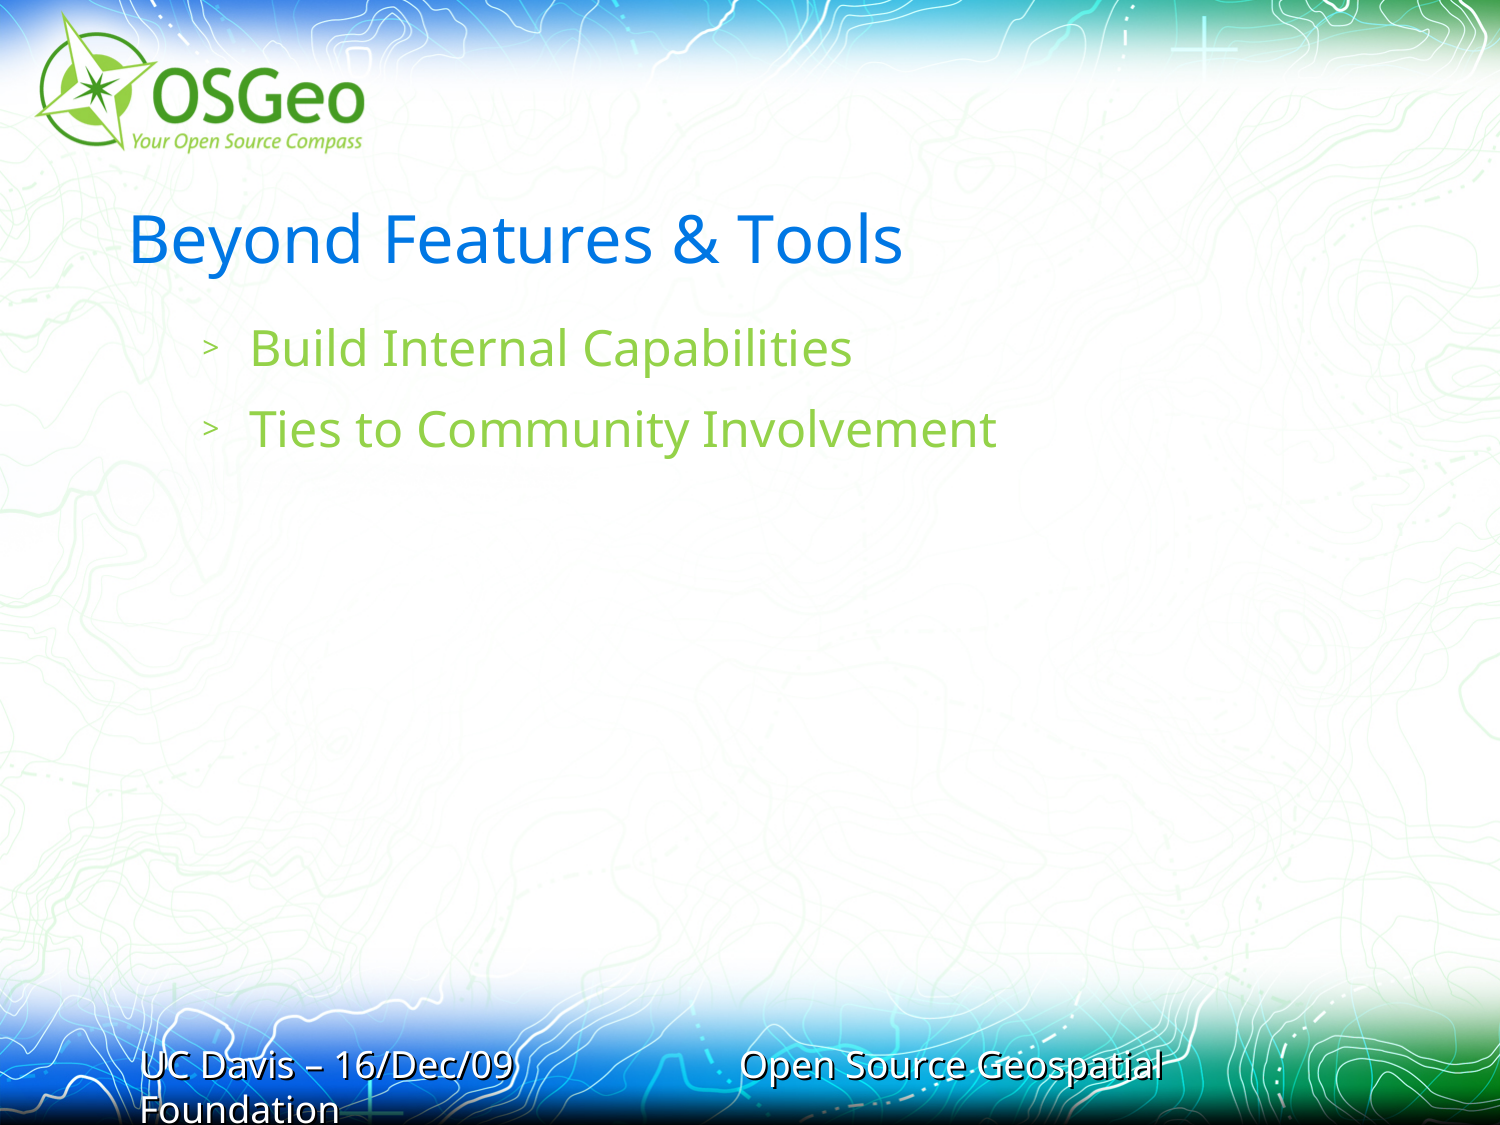

# Beyond Features & Tools
Build Internal Capabilities
Ties to Community Involvement